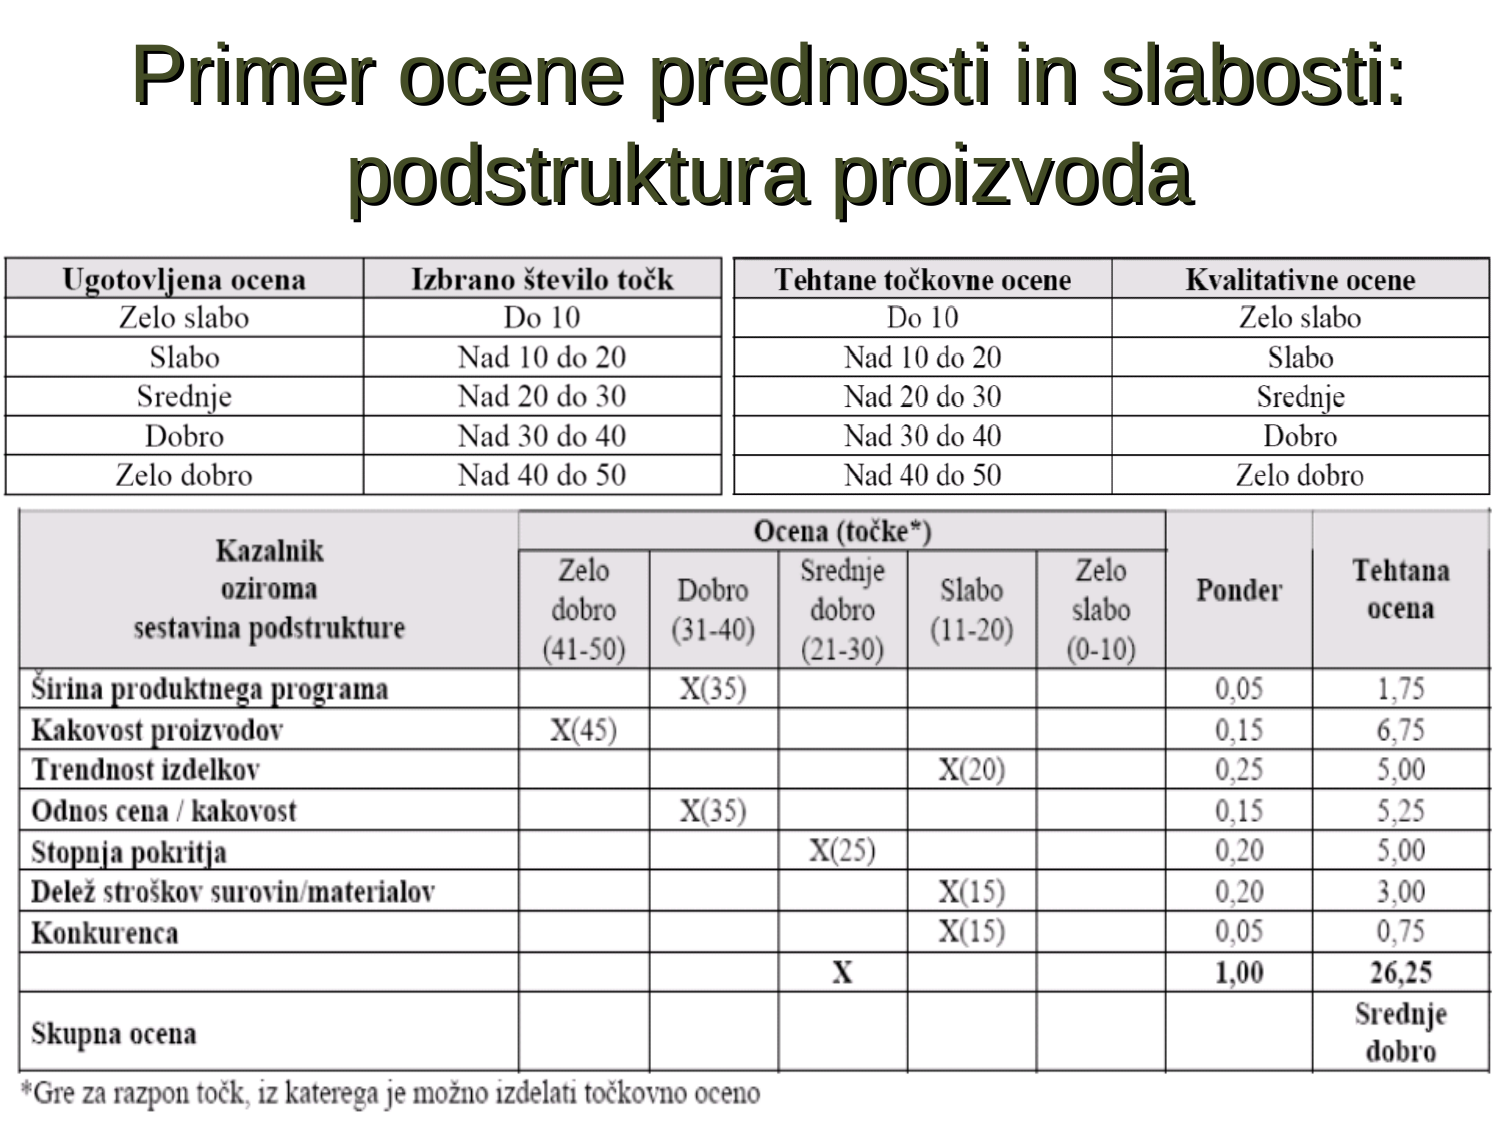

# Primer ocene prednosti in slabosti: podstruktura proizvoda